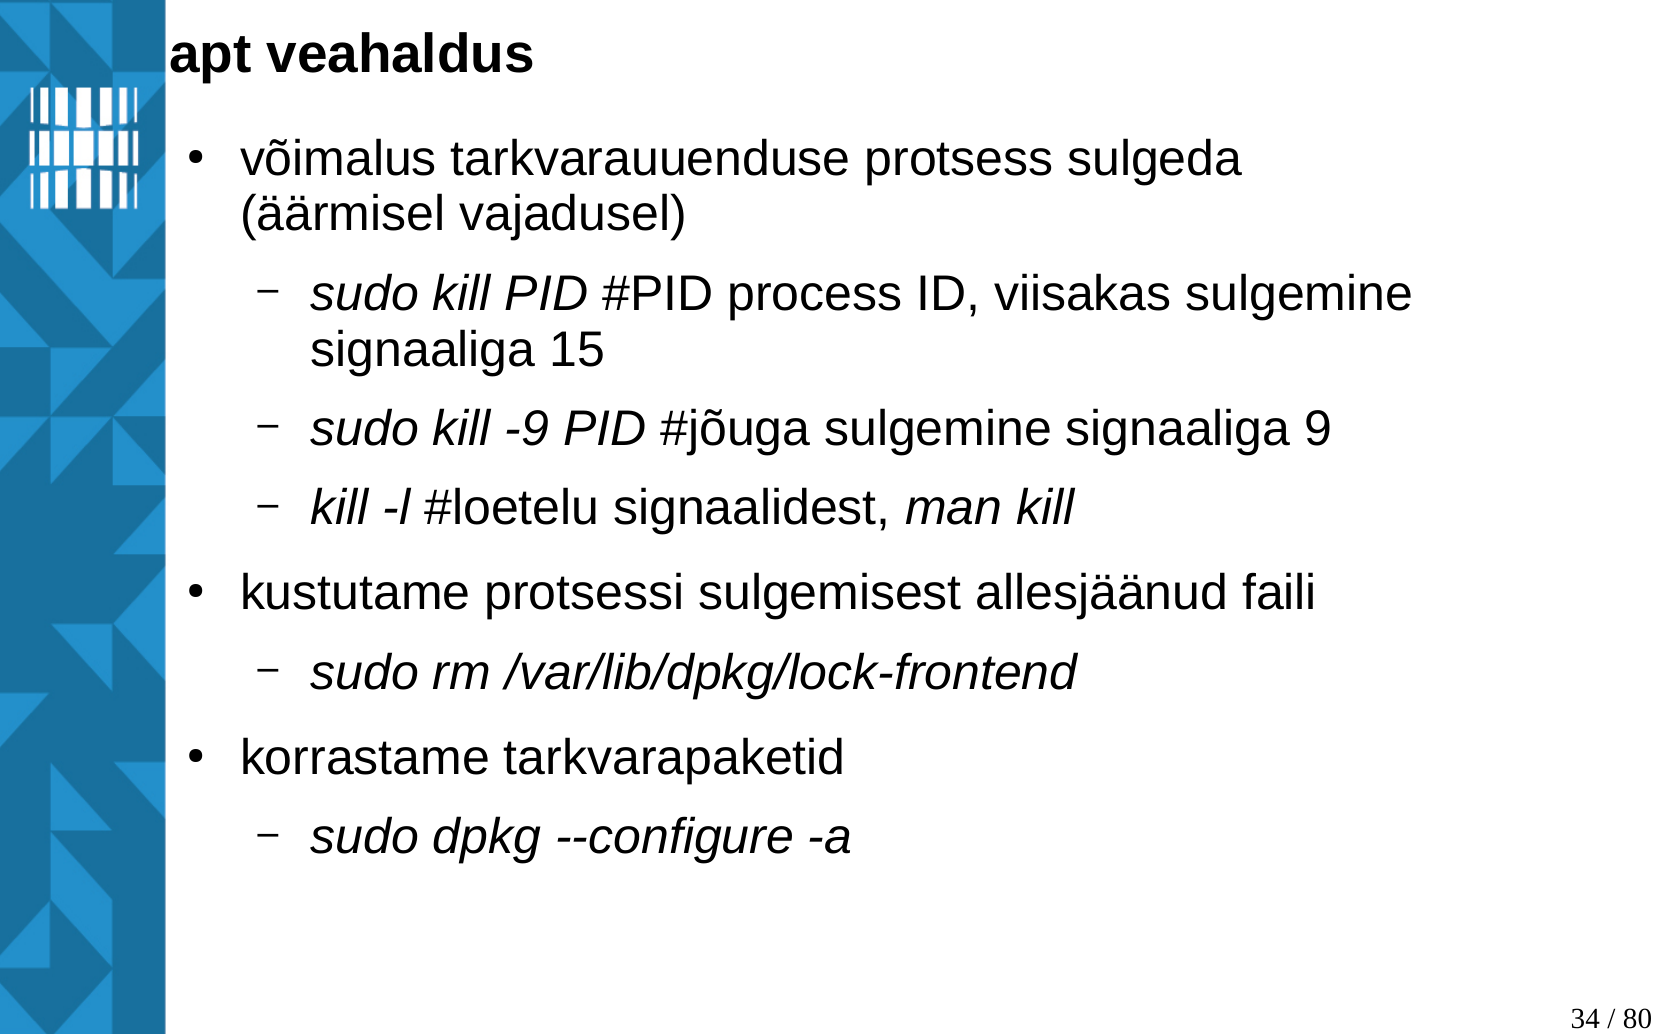

# apt veahaldus
võimalus tarkvarauuenduse protsess sulgeda
(äärmisel vajadusel)
sudo kill PID #PID process ID, viisakas sulgemine signaaliga 15
sudo kill -9 PID #jõuga sulgemine signaaliga 9
kill -l #loetelu signaalidest, man kill
kustutame protsessi sulgemisest allesjäänud faili
sudo rm /var/lib/dpkg/lock-frontend
korrastame tarkvarapaketid
sudo dpkg --configure -a
34